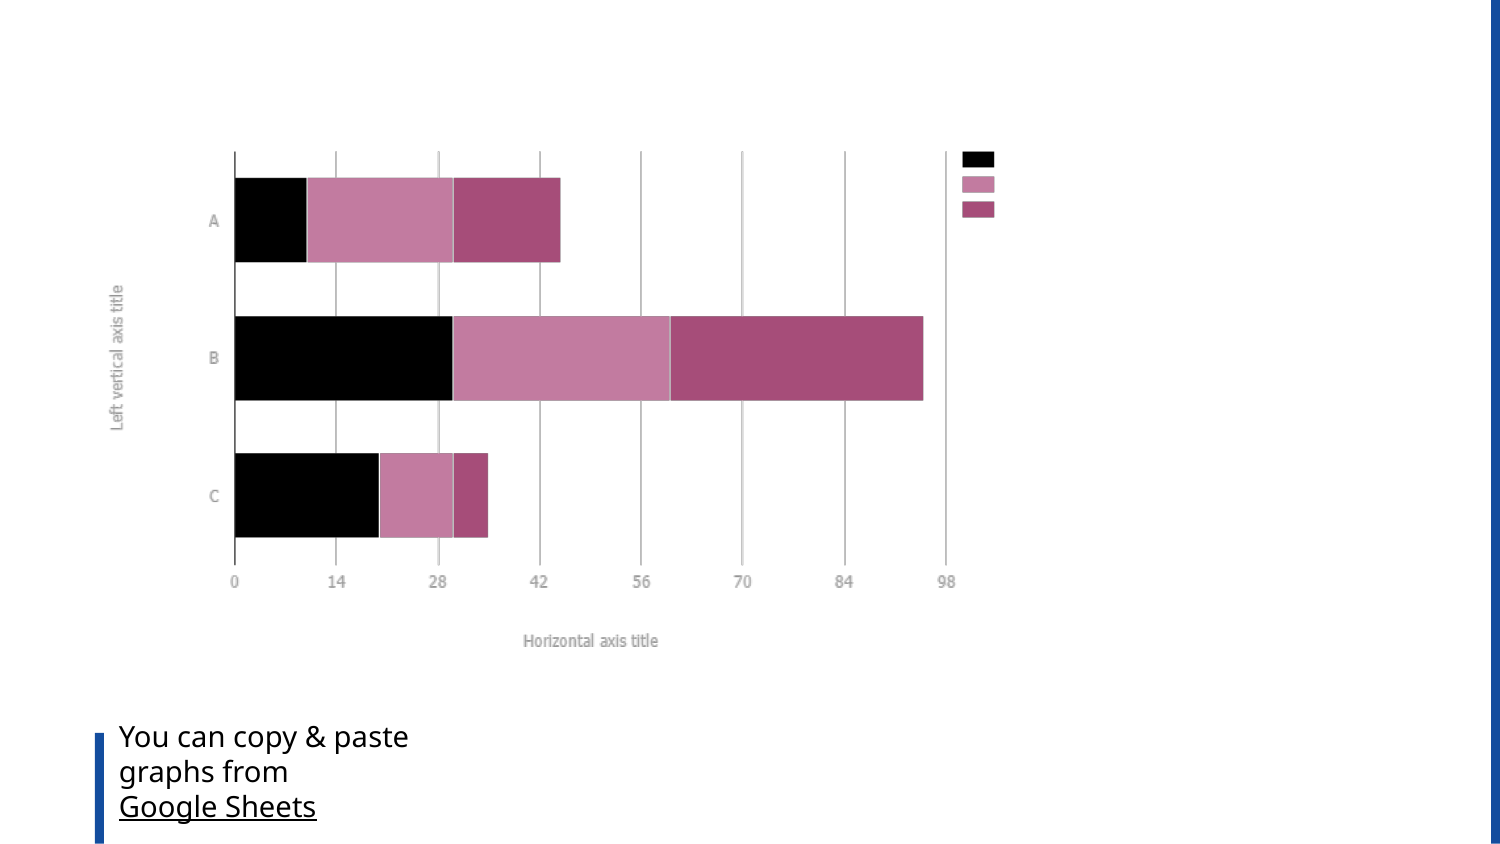

# You can copy & paste graphs from Google Sheets